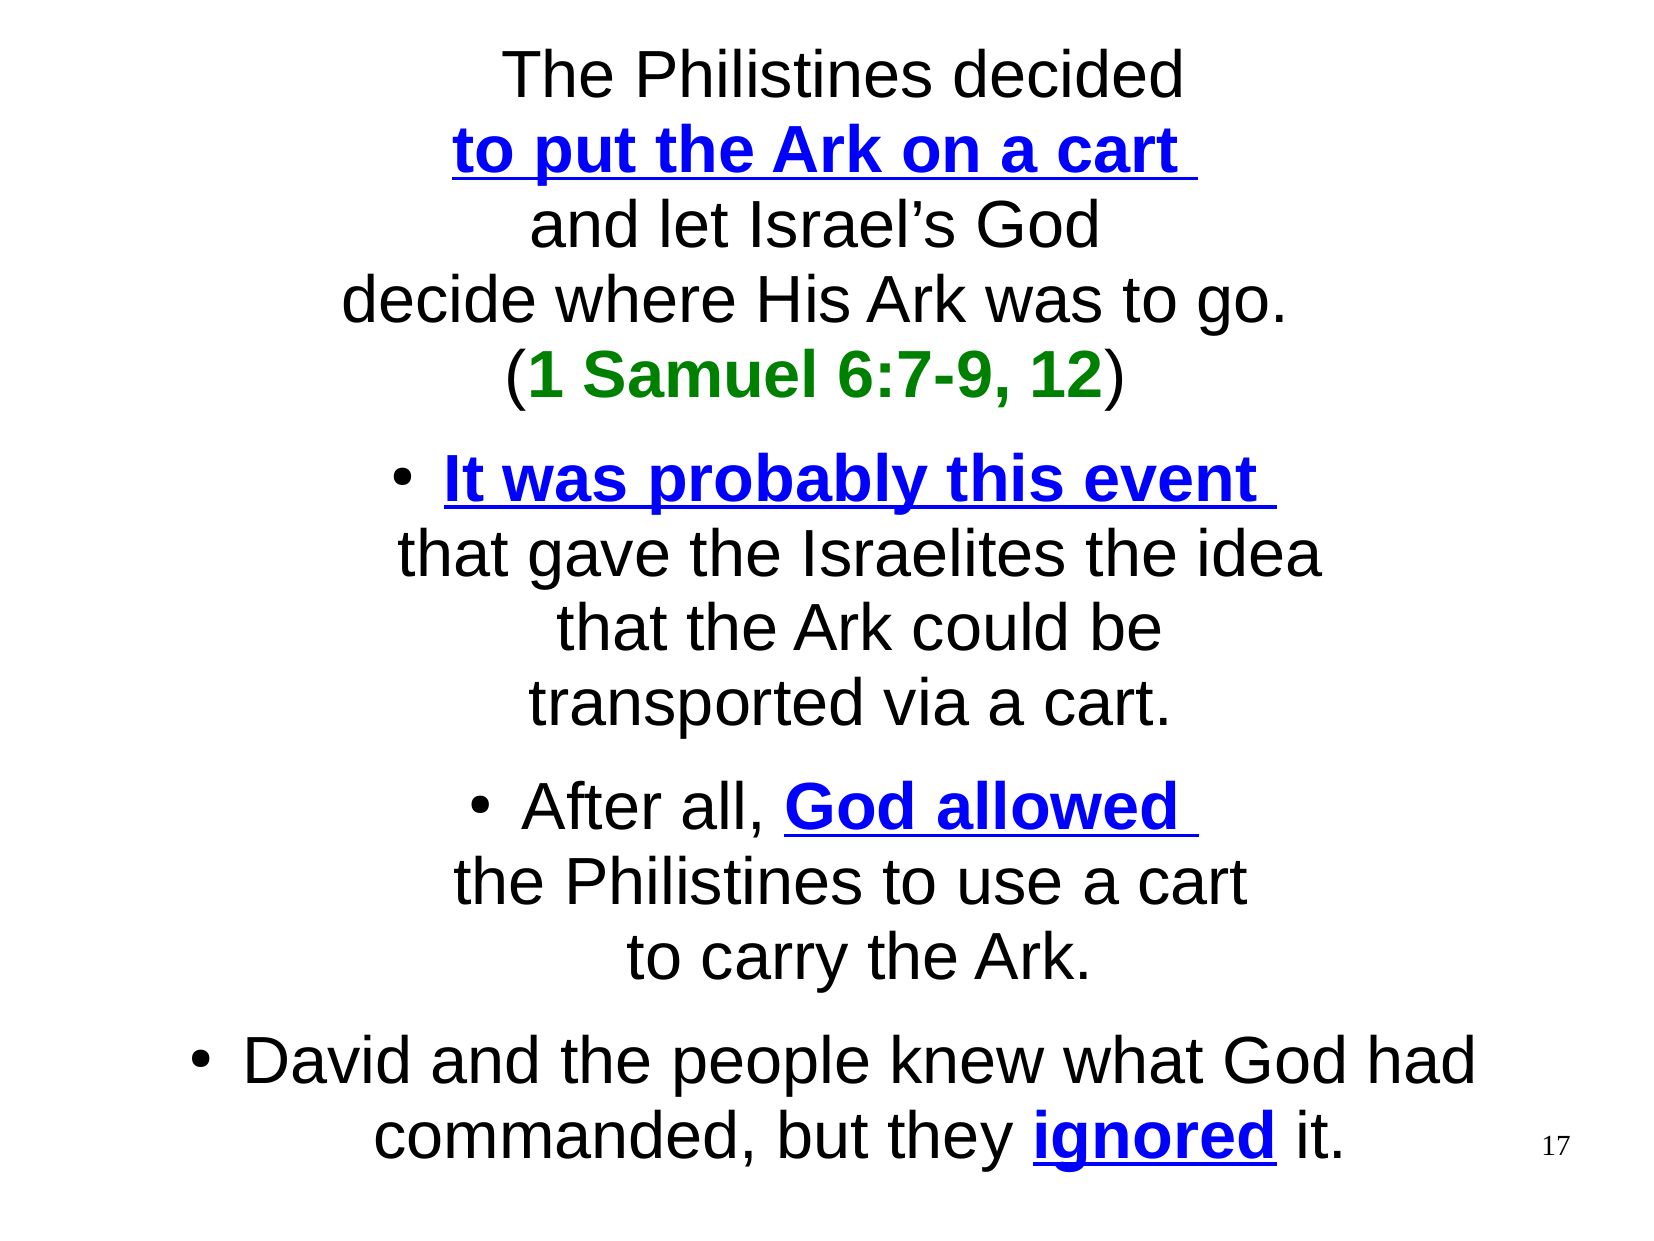

# The Philistines decided to put the Ark on a cart and let Israel’s God decide where His Ark was to go. (1 Samuel 6:7-9, 12)
It was probably this event
that gave the Israelites the idea
 that the Ark could be
transported via a cart.
After all, God allowed
the Philistines to use a cart
to carry the Ark.
David and the people knew what God had commanded, but they ignored it.
17